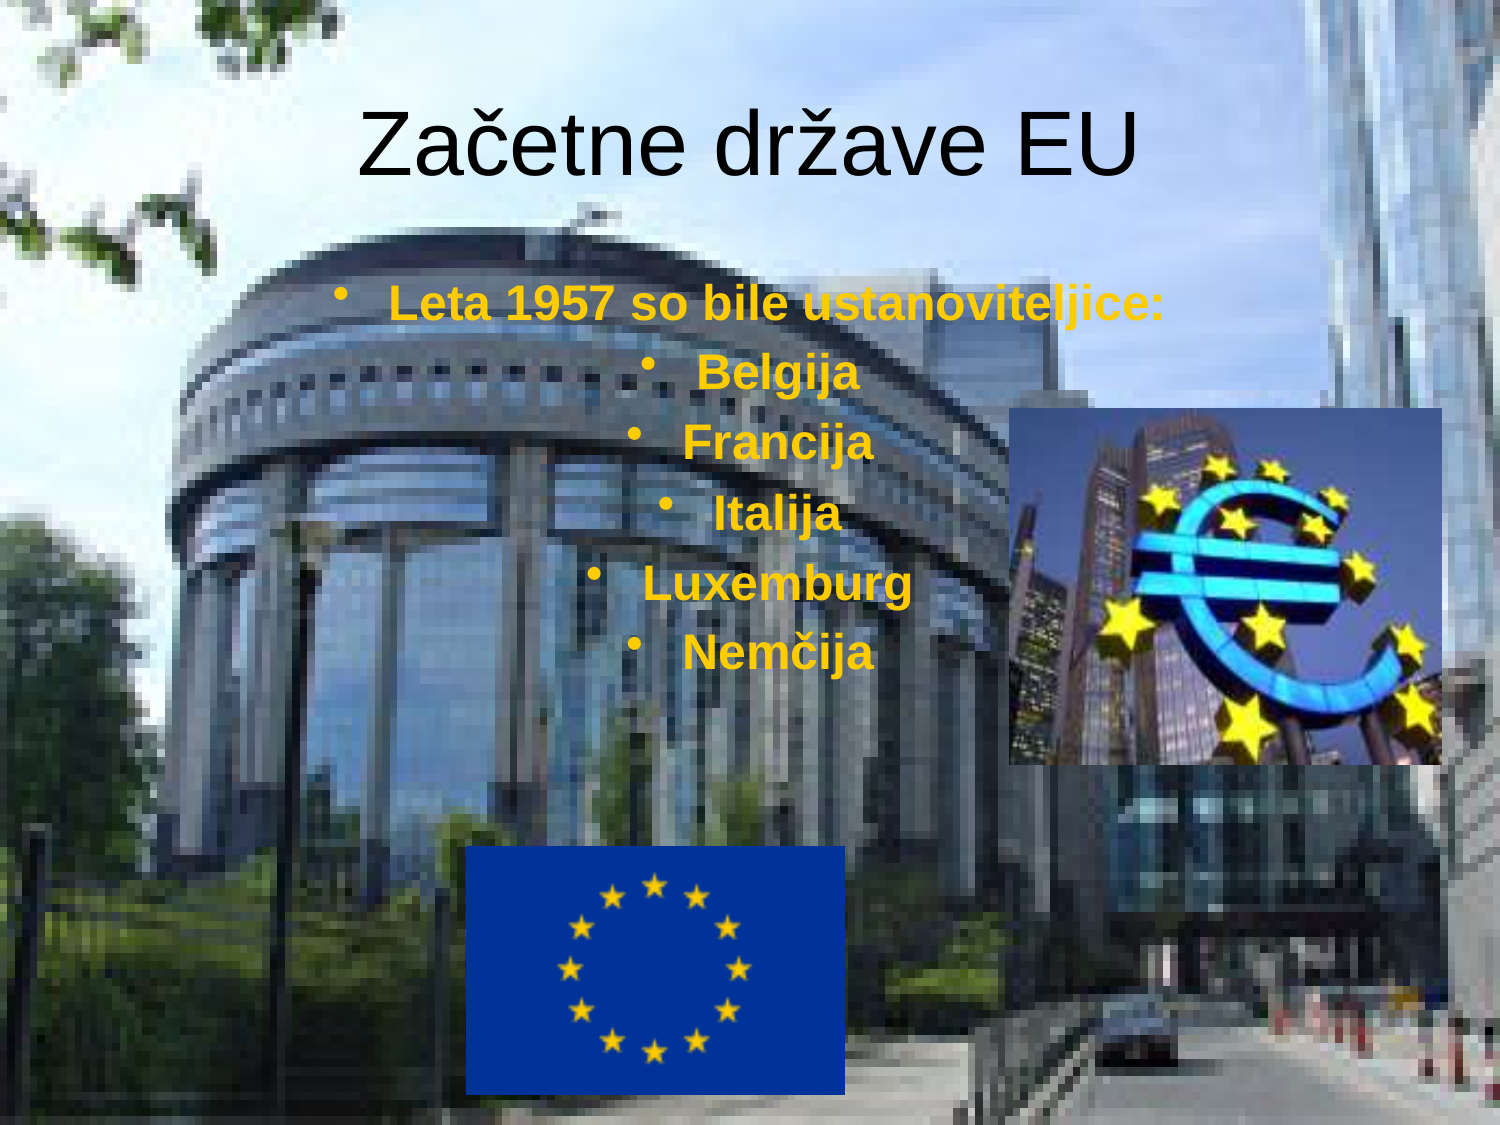

# Začetne države EU
Leta 1957 so bile ustanoviteljice:
Belgija
Francija
Italija
Luxemburg
Nemčija